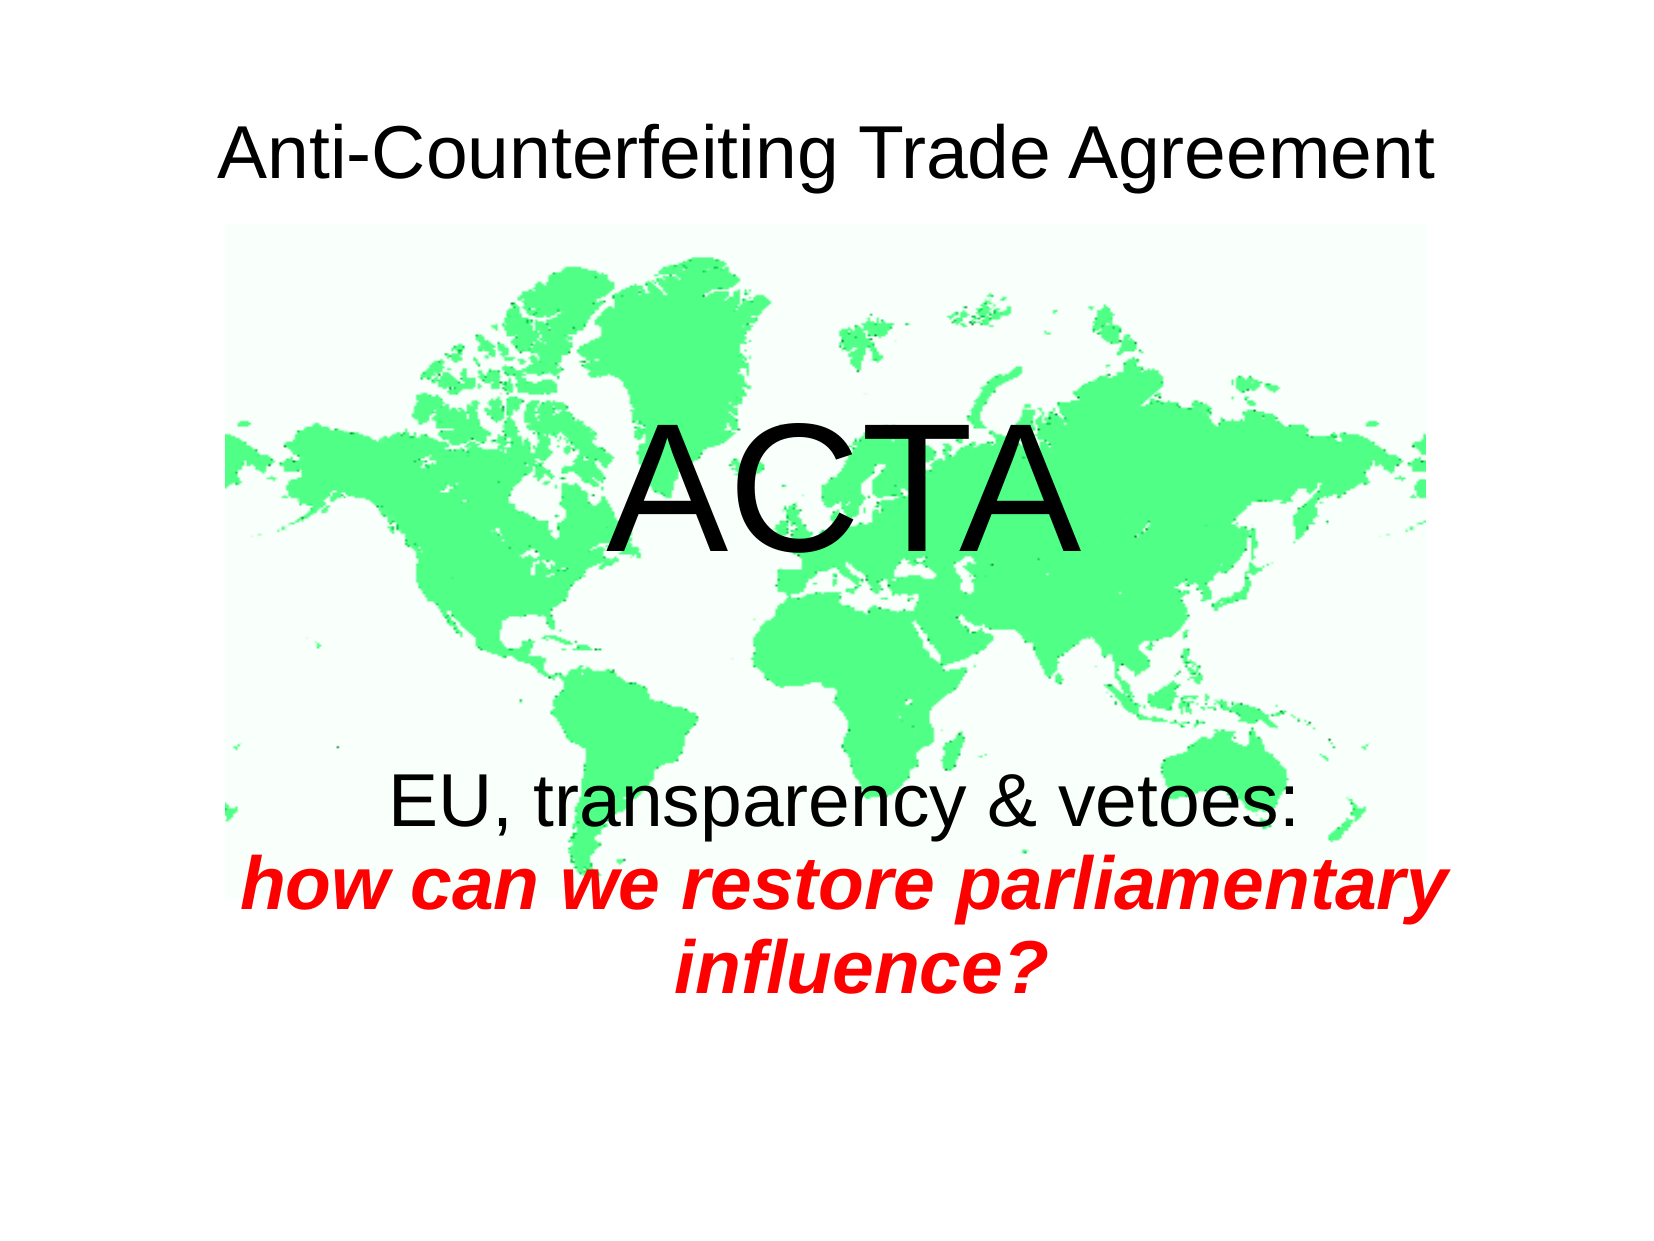

# Anti-Counterfeiting Trade Agreement
ACTA
EU, transparency & vetoes:
how can we restore parliamentary influence?